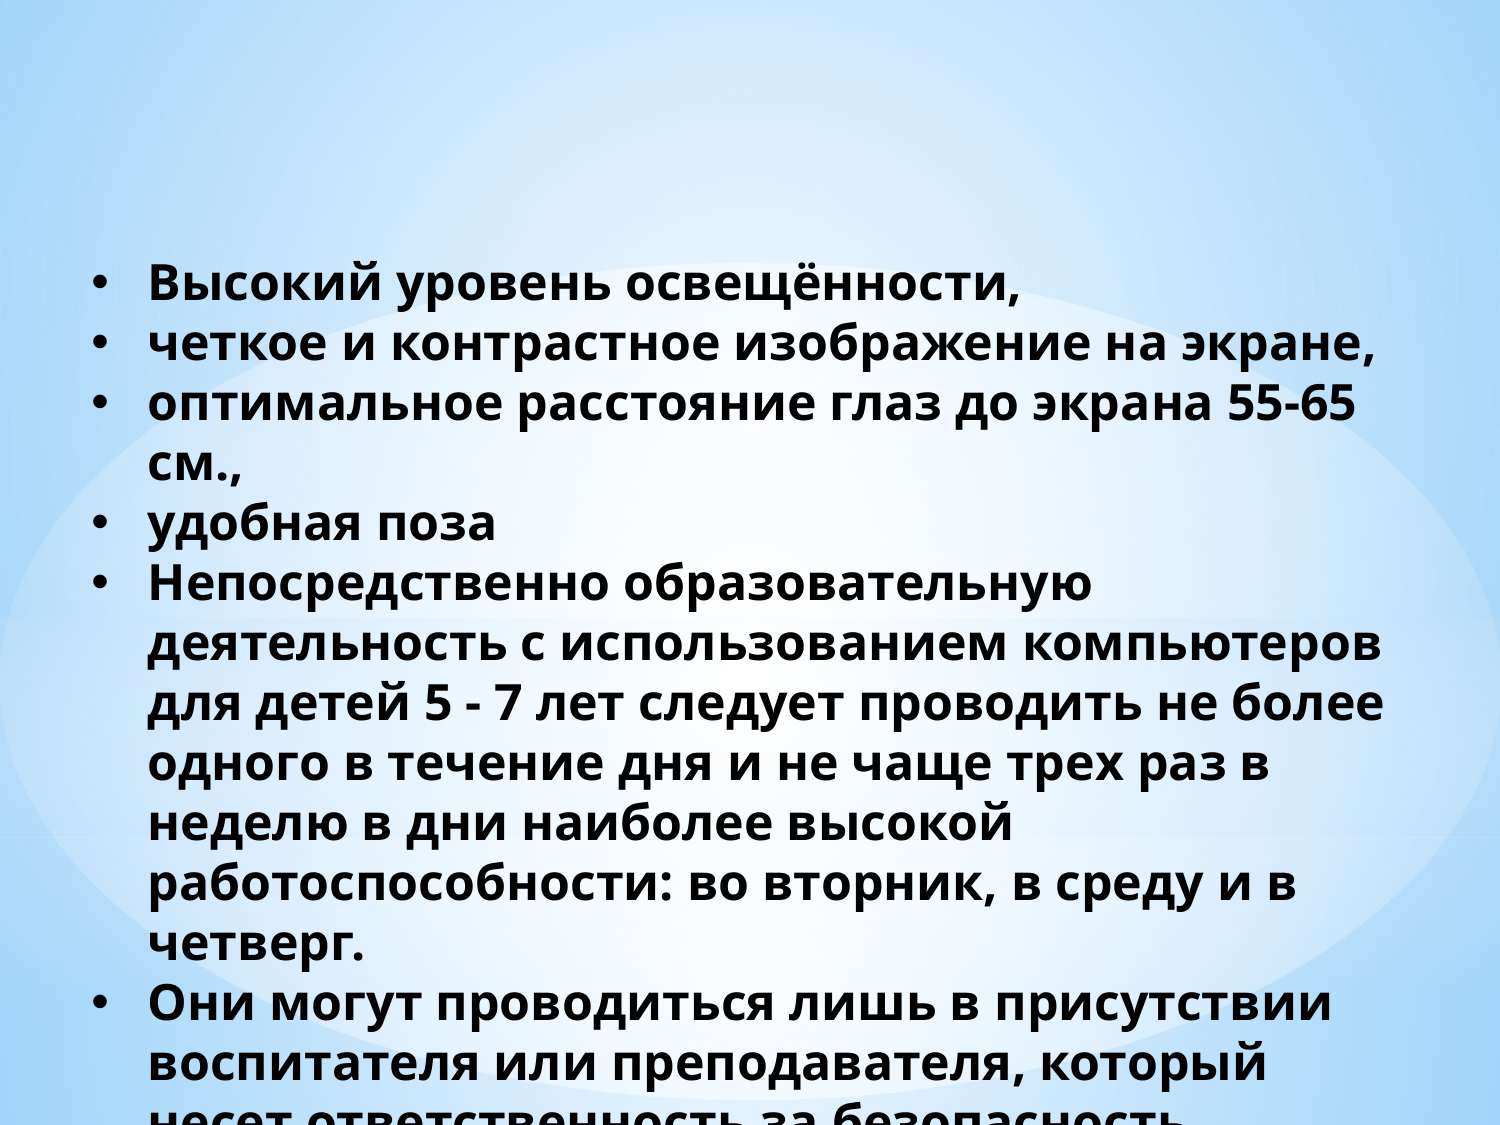

#
Высокий уровень освещённости,
четкое и контрастное изображение на экране,
оптимальное расстояние глаз до экрана 55-65 см.,
удобная поза
Непосредственно образовательную деятельность с использованием компьютеров для детей 5 - 7 лет следует проводить не более одного в течение дня и не чаще трех раз в неделю в дни наиболее высокой работоспособности: во вторник, в среду и в четверг.
Они могут проводиться лишь в присутствии воспитателя или преподавателя, который несет ответственность за безопасность ребенка.